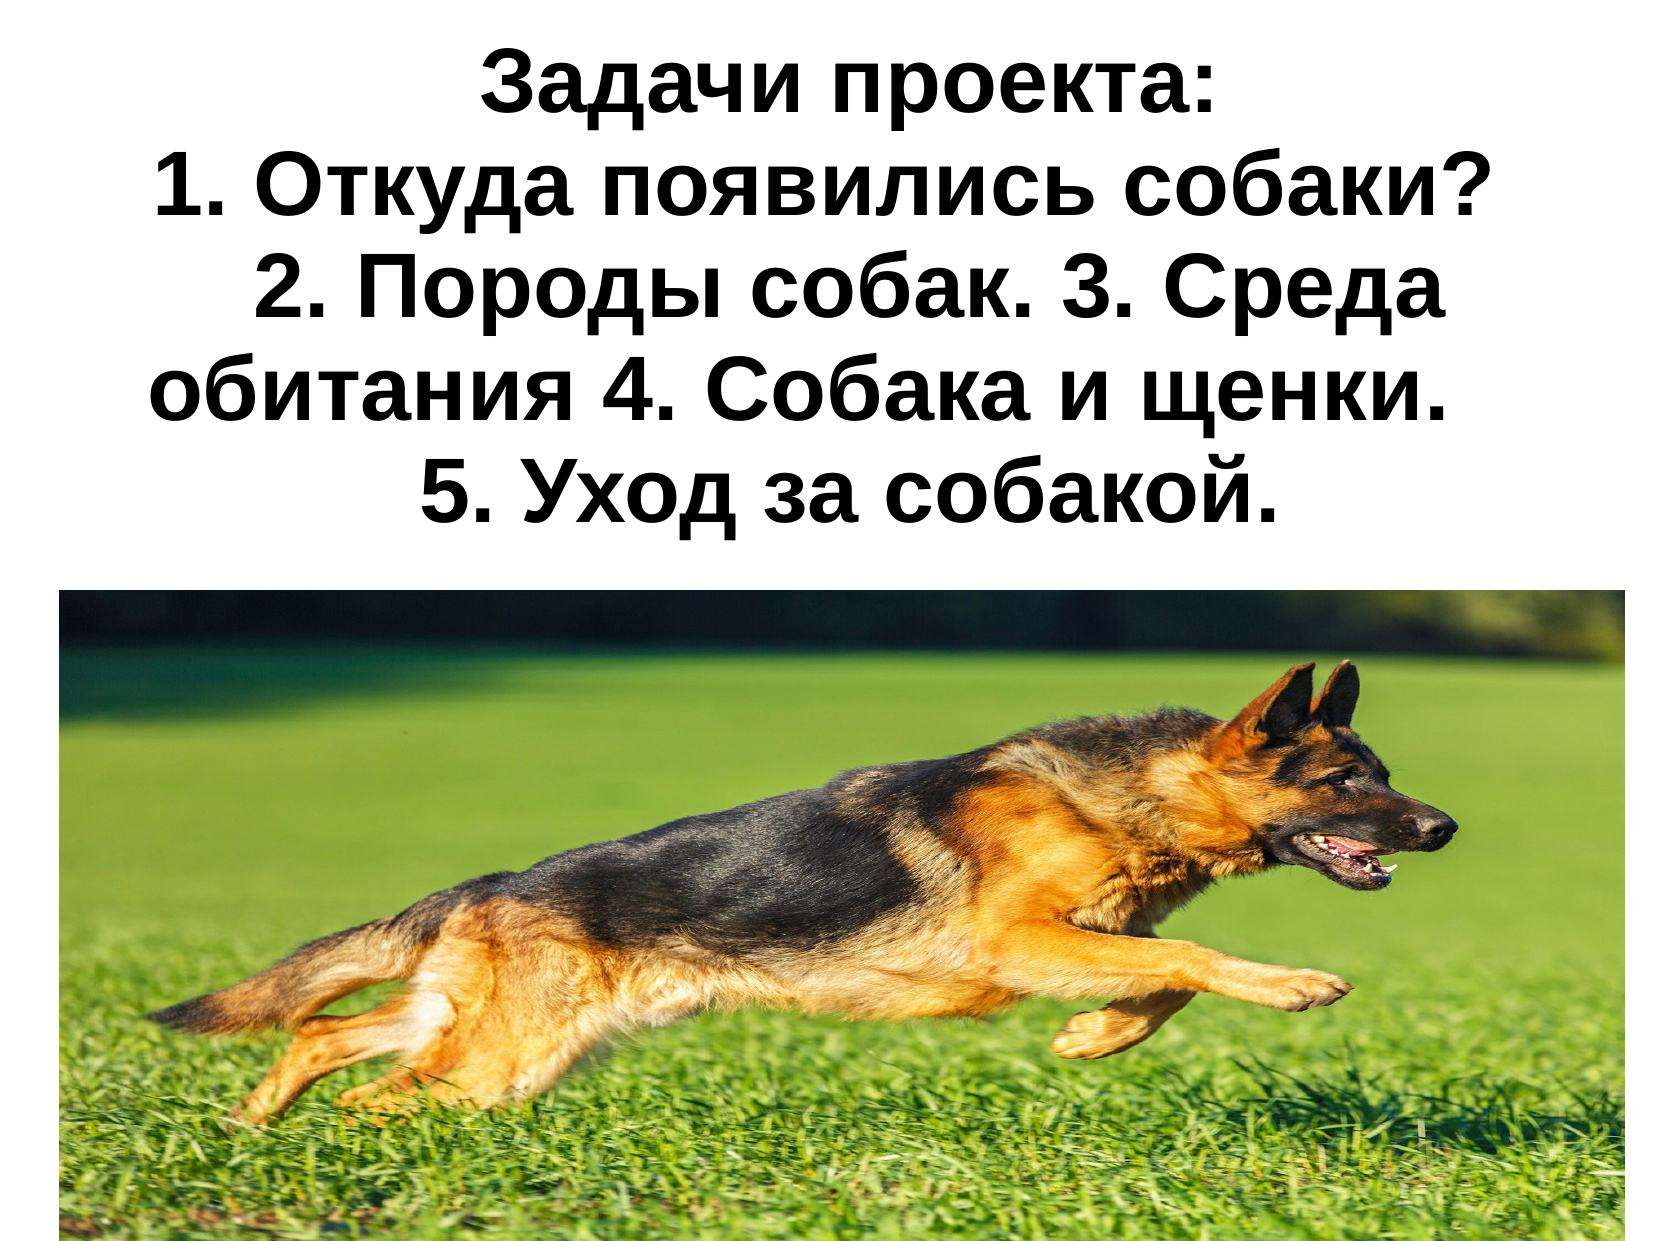

# Задачи проекта: 1. Откуда появились собаки? 2. Породы собак. 3. Среда обитания 4. Собака и щенки. 5. Уход за собакой.